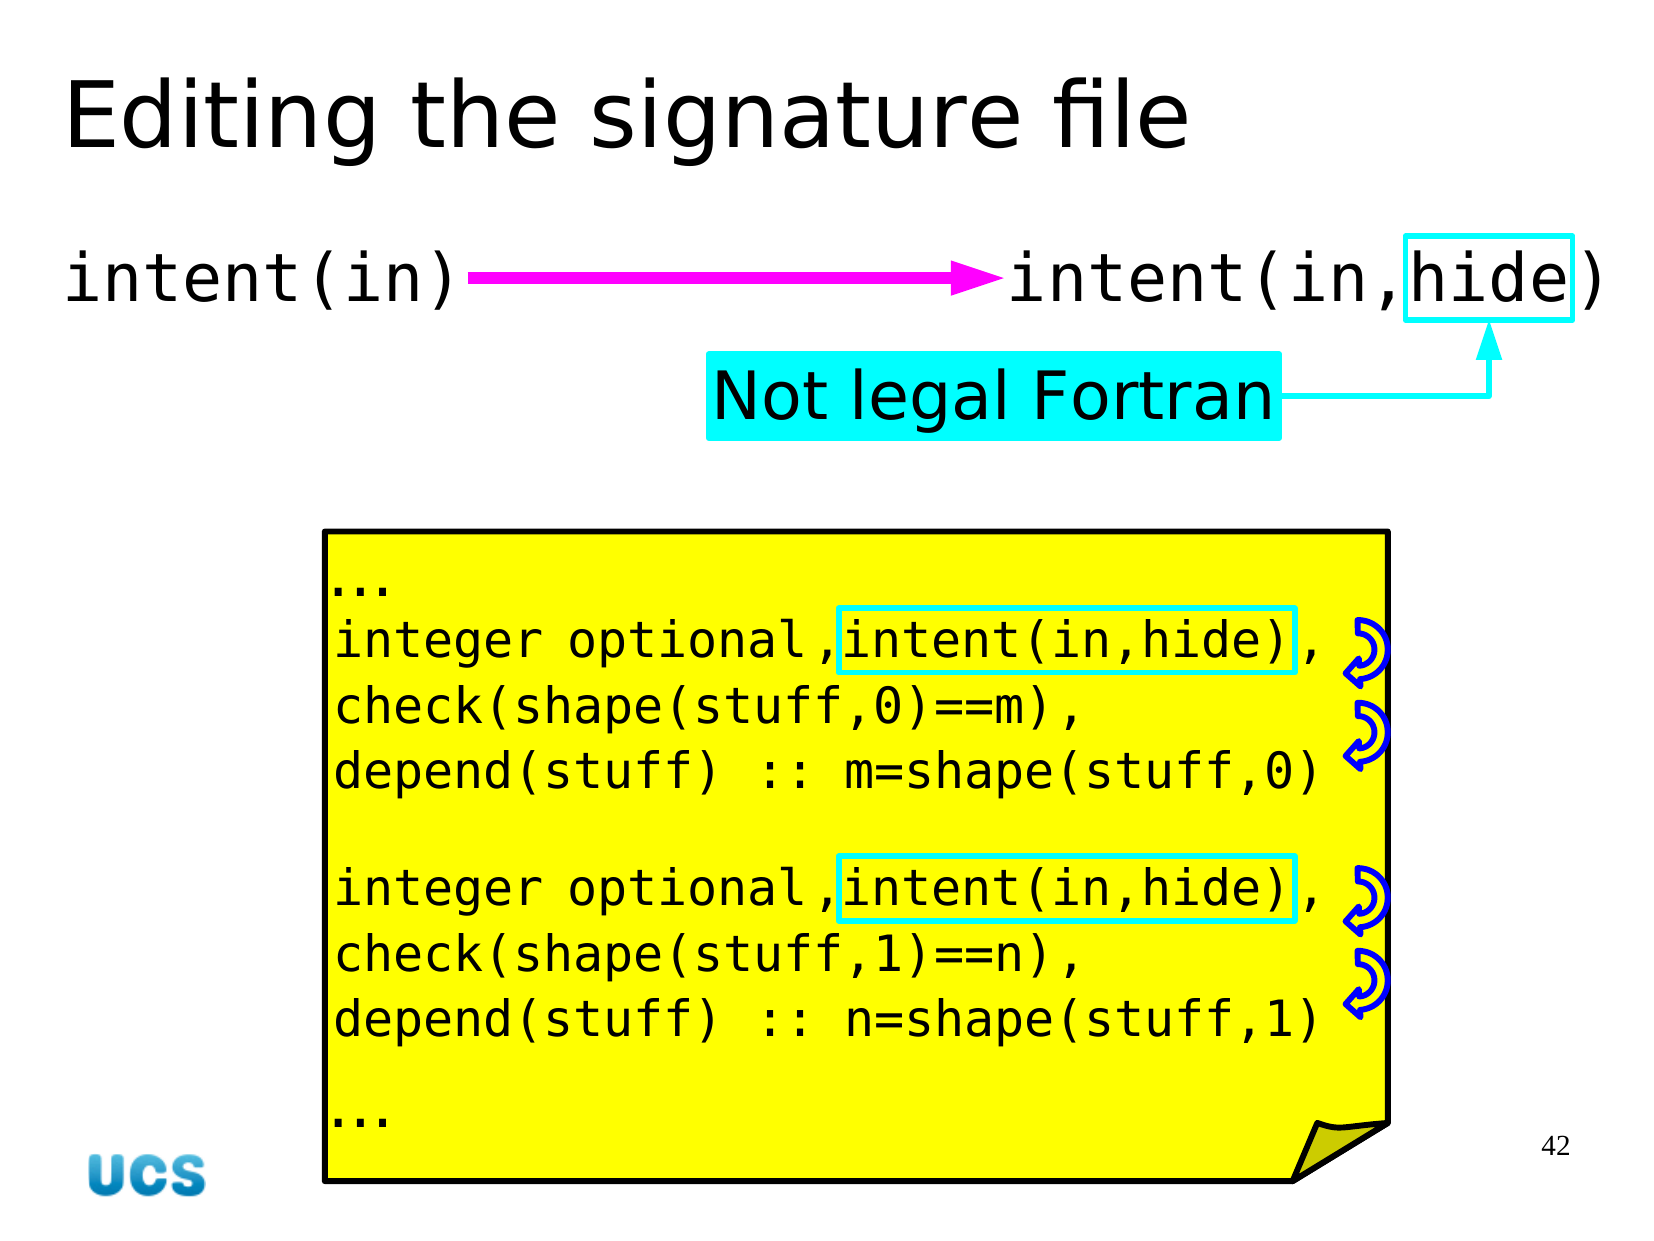

Editing the signature file
intent(in)
intent(in,
hide
)
Not legal Fortran
…
integer
optional
,
intent(in,hide)
,
check(shape(stuff,0)==m)
,
depend(stuff)
::
m=shape(stuff,0)
integer
optional
,
intent(in,hide)
,
check(shape(stuff,1)==n)
,
depend(stuff)
::
n=shape(stuff,1)
…
42